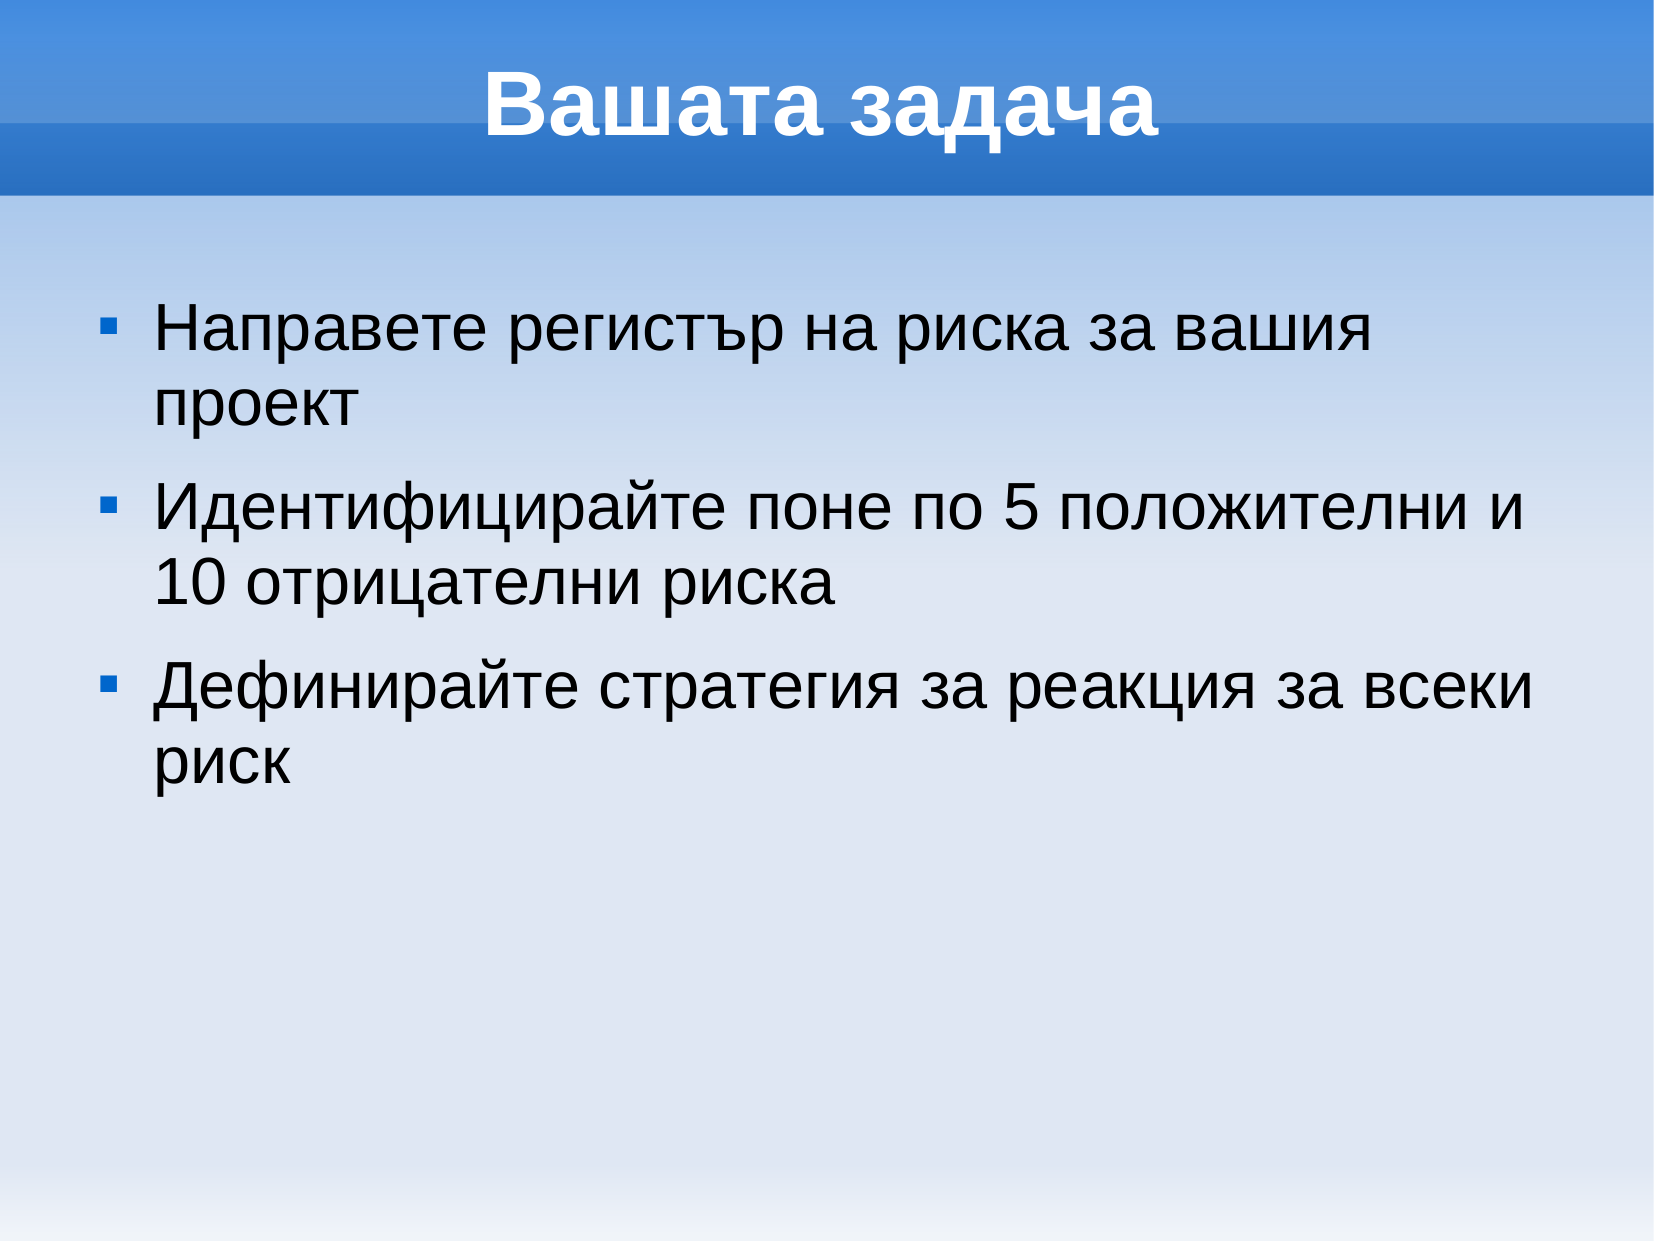

# Вашата задача
Направете регистър на риска за вашия проект
Идентифицирайте поне по 5 положителни и 10 отрицателни риска
Дефинирайте стратегия за реакция за всеки риск